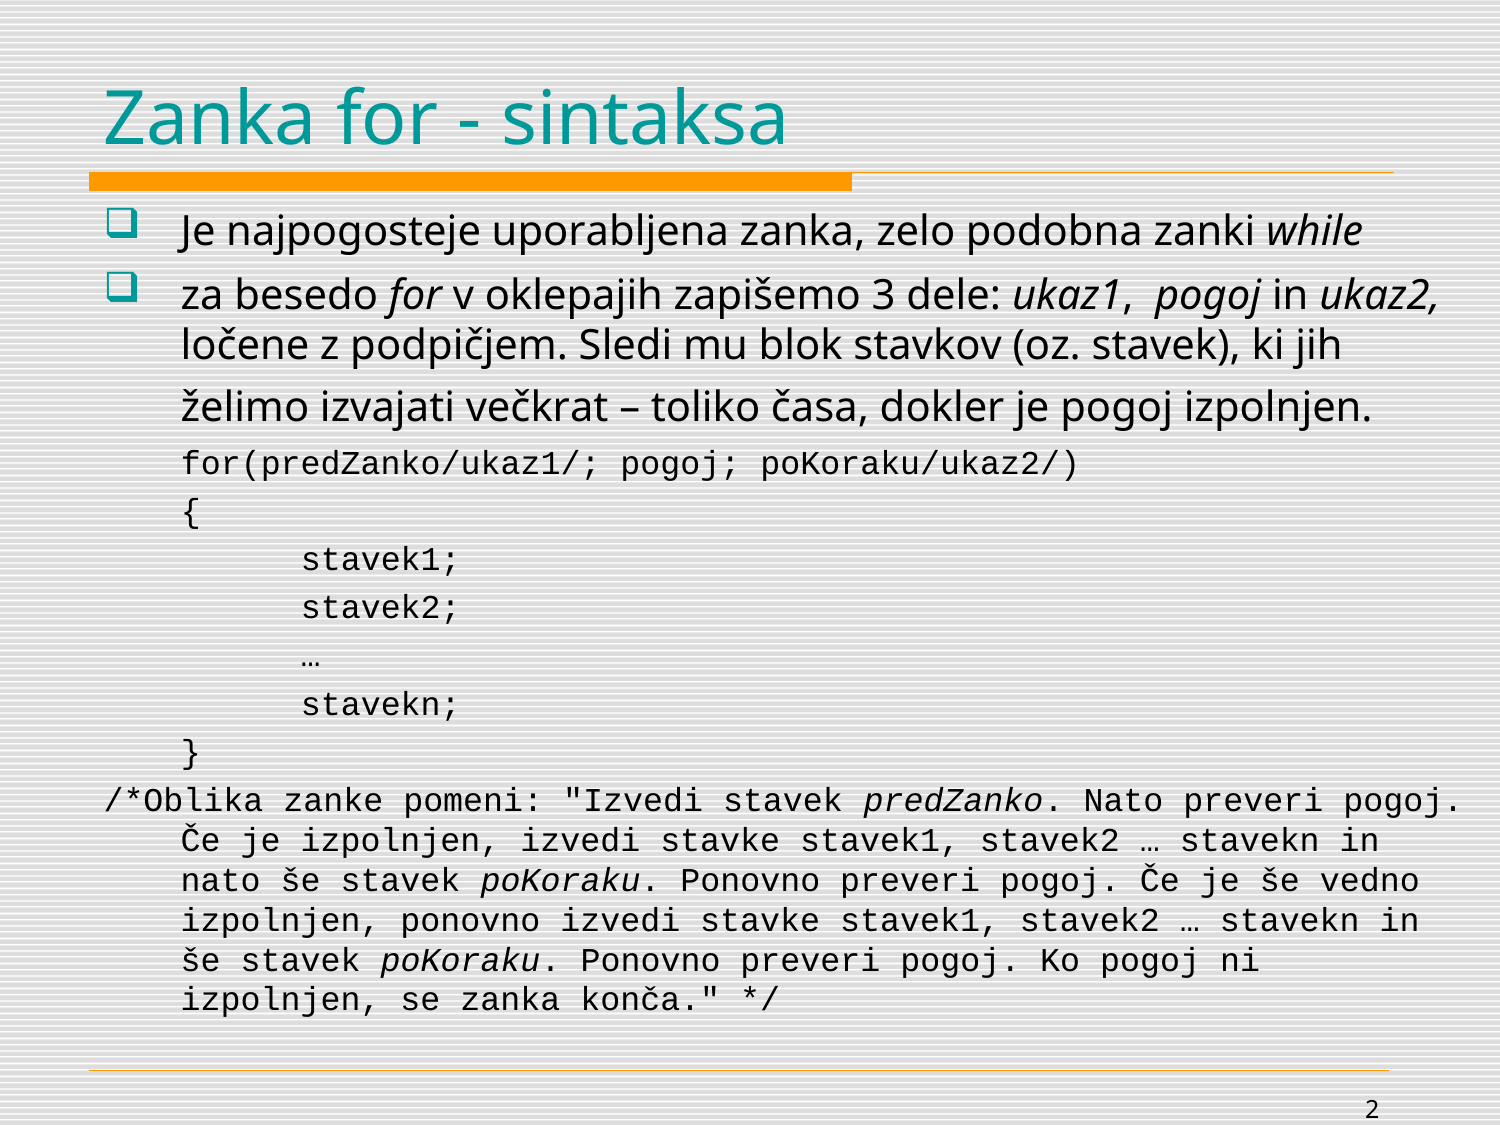

# Zanka for - sintaksa
Je najpogosteje uporabljena zanka, zelo podobna zanki while
za besedo for v oklepajih zapišemo 3 dele: ukaz1, pogoj in ukaz2, ločene z podpičjem. Sledi mu blok stavkov (oz. stavek), ki jih želimo izvajati večkrat – toliko časa, dokler je pogoj izpolnjen.
for(predZanko/ukaz1/; pogoj; poKoraku/ukaz2/)
{
 stavek1;
 stavek2;
 …
 stavekn;
}
/*Oblika zanke pomeni: "Izvedi stavek predZanko. Nato preveri pogoj. Če je izpolnjen, izvedi stavke stavek1, stavek2 … stavekn in nato še stavek poKoraku. Ponovno preveri pogoj. Če je še vedno izpolnjen, ponovno izvedi stavke stavek1, stavek2 … stavekn in še stavek poKoraku. Ponovno preveri pogoj. Ko pogoj ni izpolnjen, se zanka konča." */
2